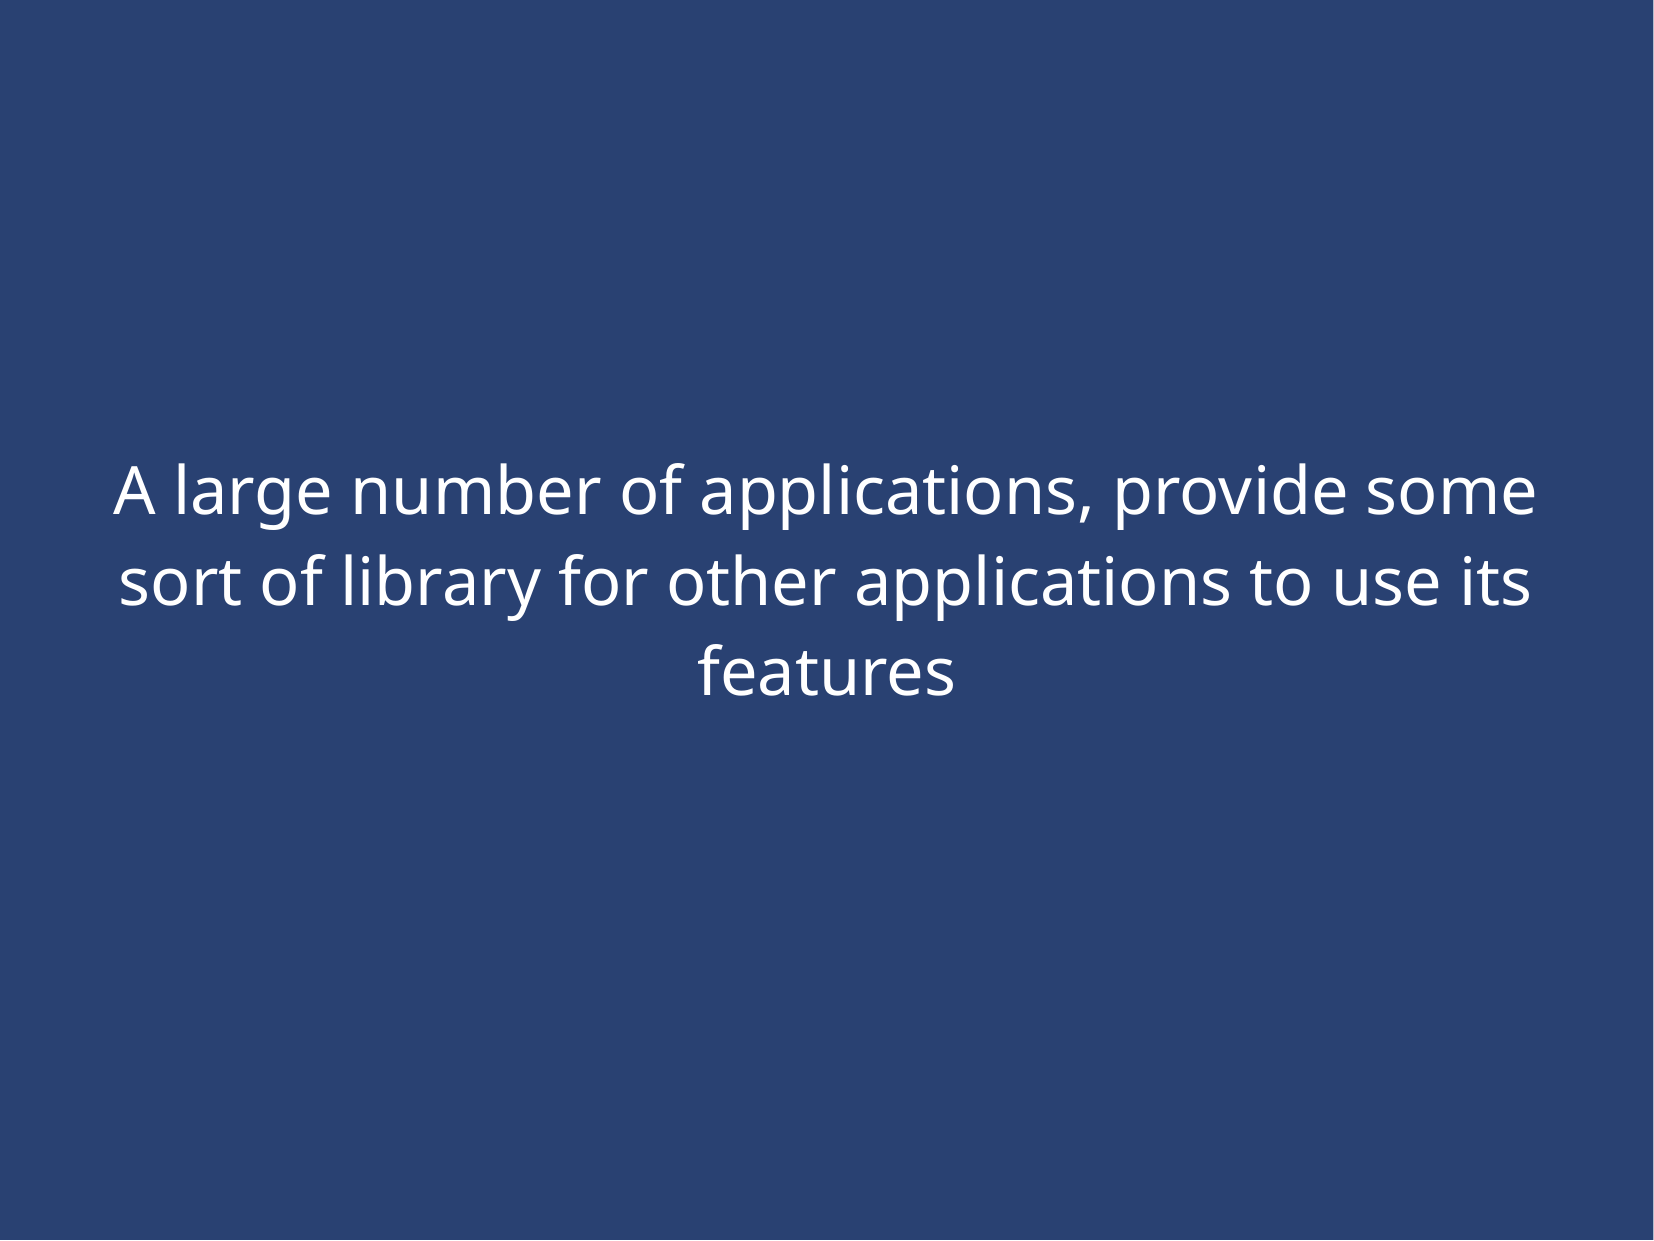

# A large number of applications, provide some sort of library for other applications to use its features